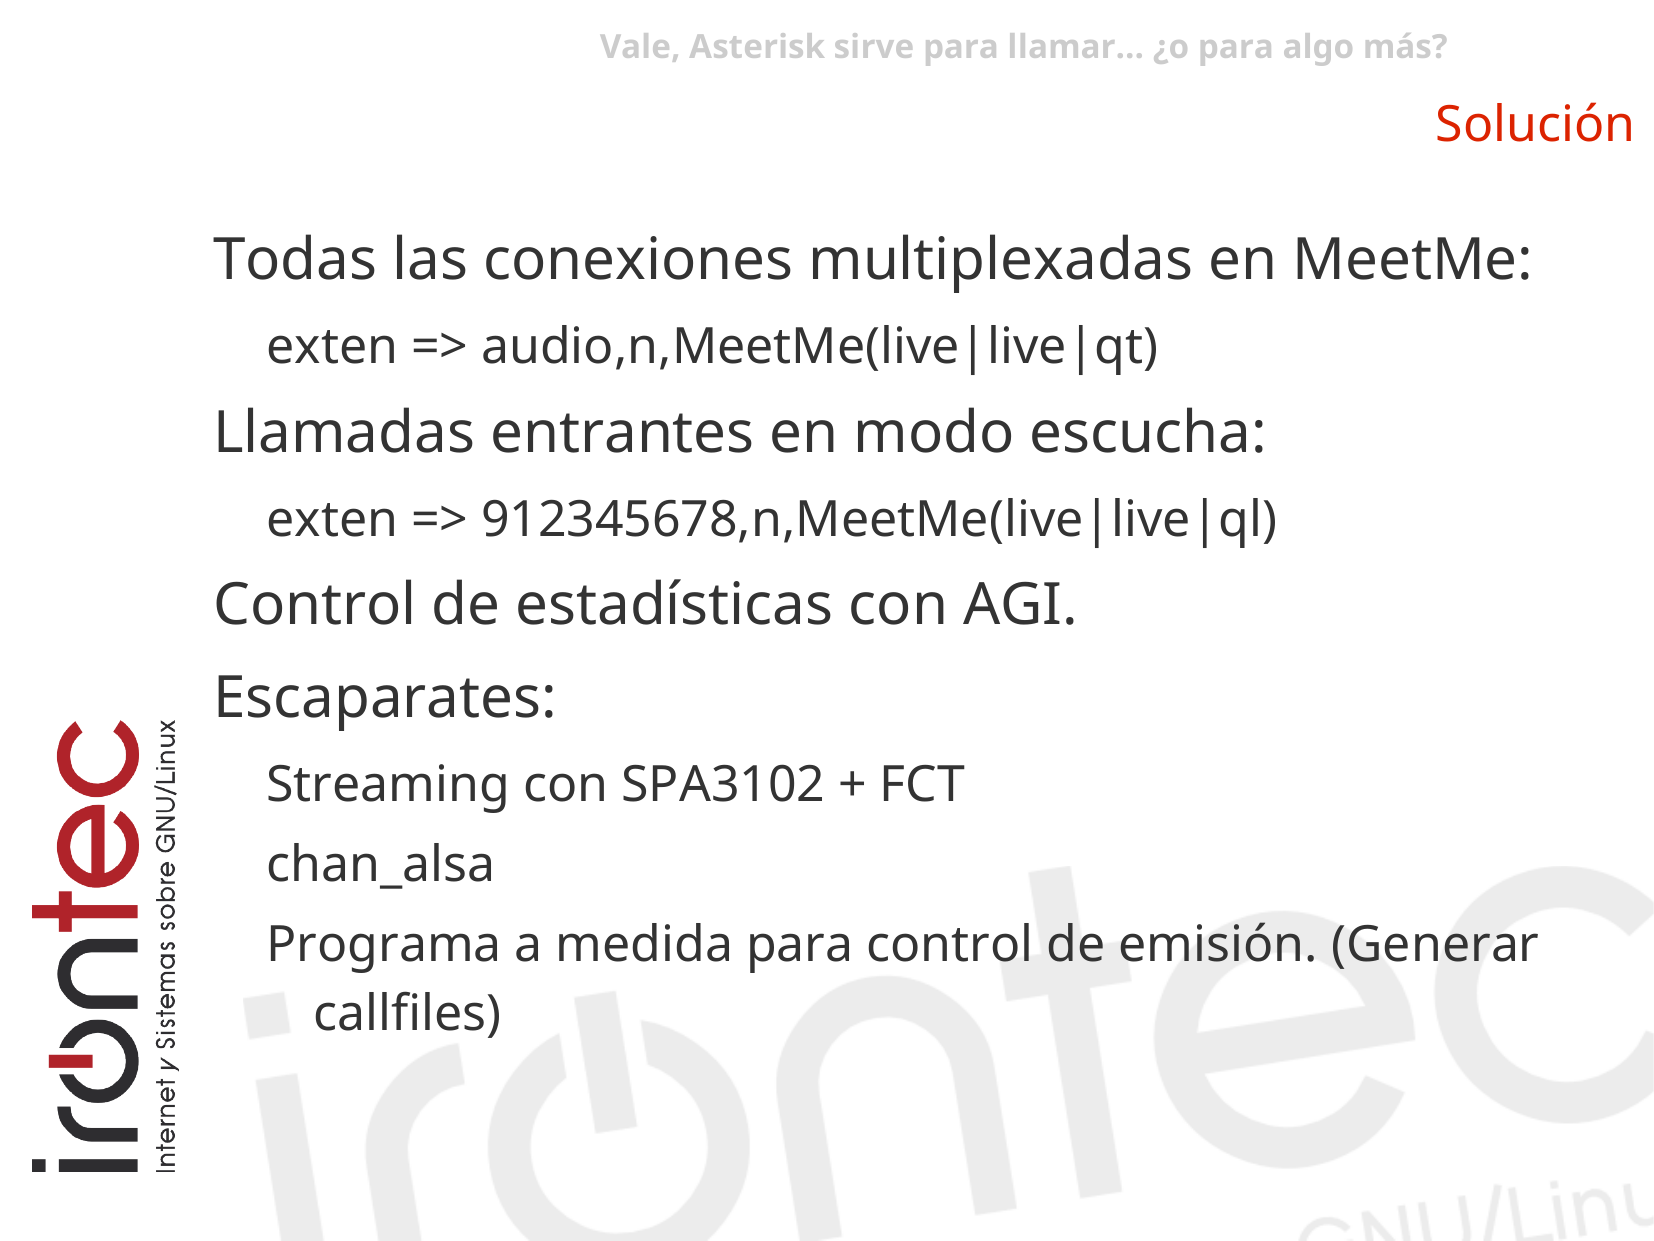

# Solución
Todas las conexiones multiplexadas en MeetMe:
exten => audio,n,MeetMe(live|live|qt)
Llamadas entrantes en modo escucha:
exten => 912345678,n,MeetMe(live|live|ql)
Control de estadísticas con AGI.
Escaparates:
Streaming con SPA3102 + FCT
chan_alsa
Programa a medida para control de emisión. (Generar callfiles)